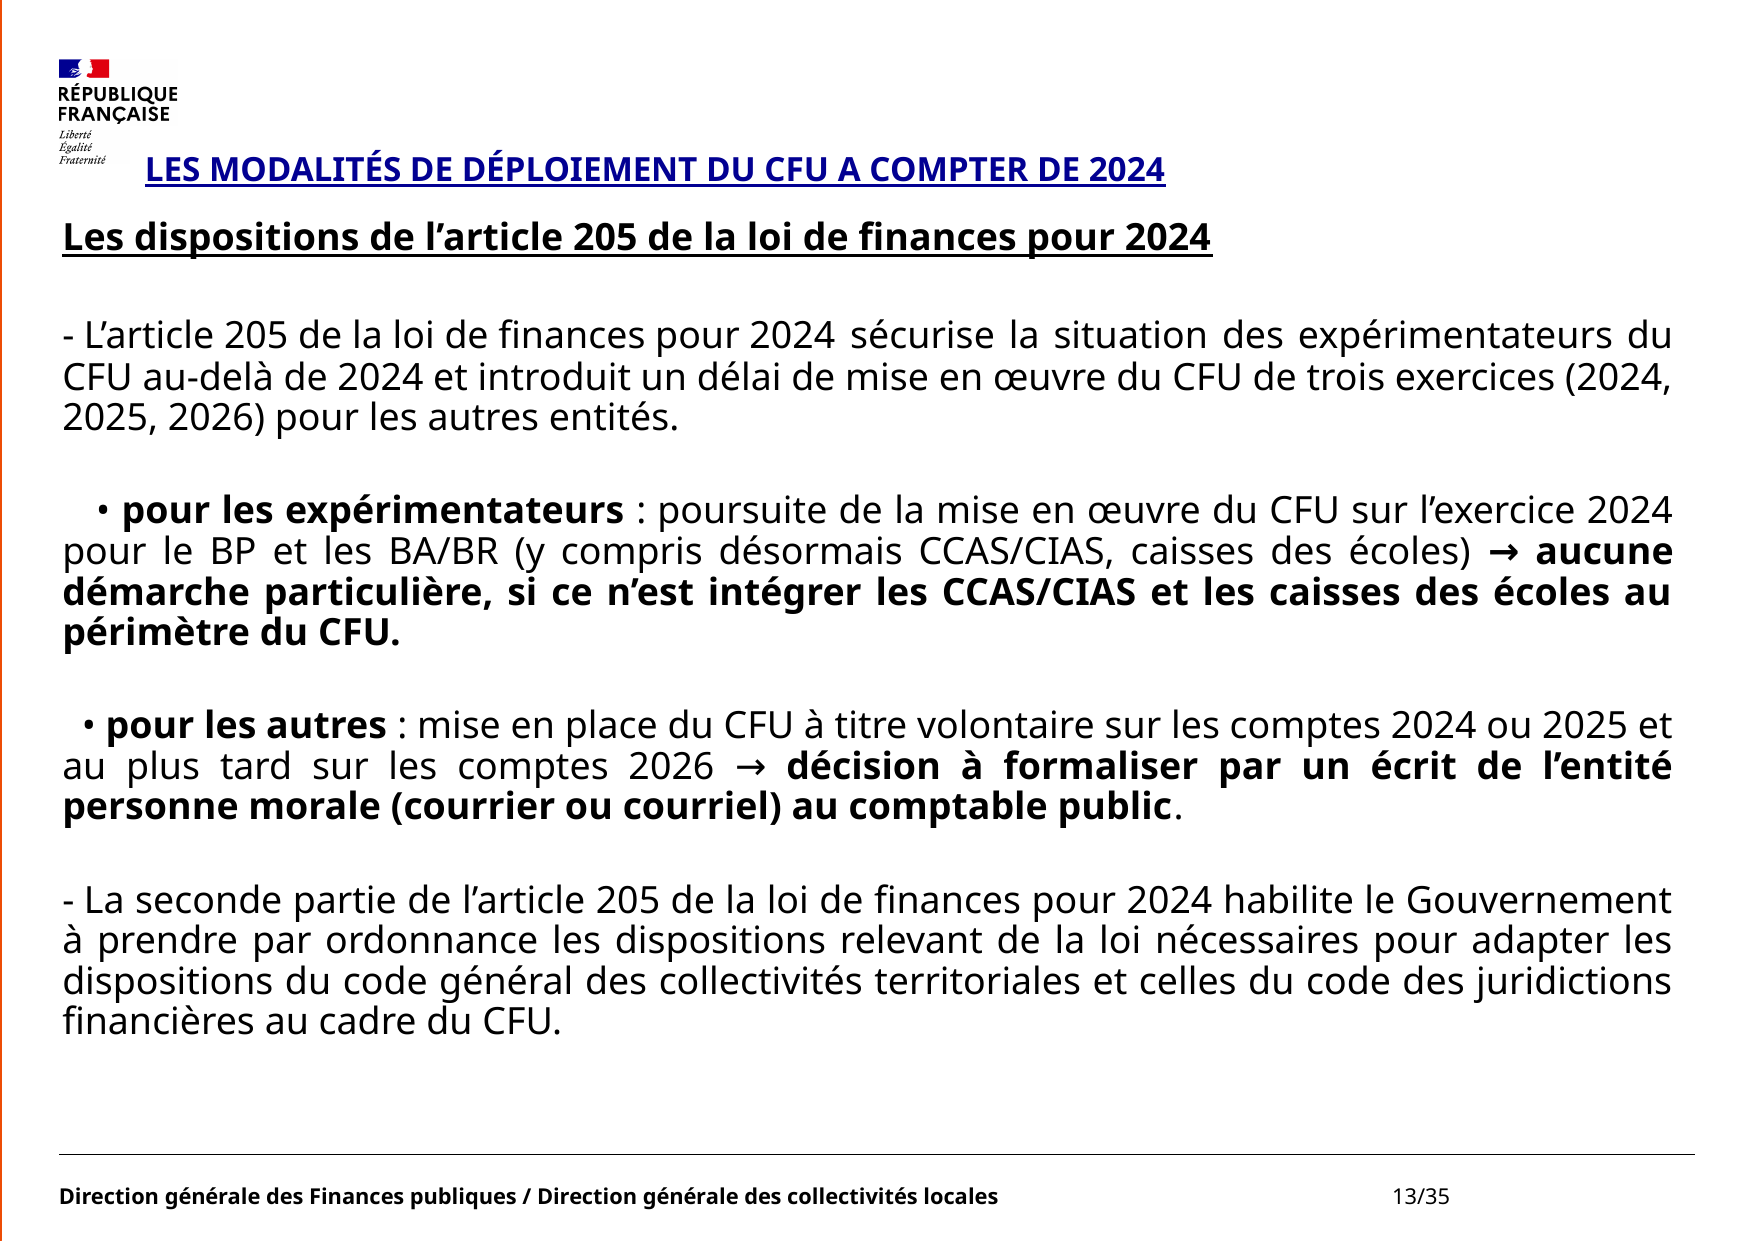

LES MODALITÉS DE DÉPLOIEMENT DU CFU A COMPTER DE 2024
Les dispositions de l’article 205 de la loi de finances pour 2024
- L’article 205 de la loi de finances pour 2024 sécurise la situation des expérimentateurs du CFU au-delà de 2024 et introduit un délai de mise en œuvre du CFU de trois exercices (2024, 2025, 2026) pour les autres entités.
 • pour les expérimentateurs : poursuite de la mise en œuvre du CFU sur l’exercice 2024 pour le BP et les BA/BR (y compris désormais CCAS/CIAS, caisses des écoles) → aucune démarche particulière, si ce n’est intégrer les CCAS/CIAS et les caisses des écoles au périmètre du CFU.
 • pour les autres : mise en place du CFU à titre volontaire sur les comptes 2024 ou 2025 et au plus tard sur les comptes 2026 → décision à formaliser par un écrit de l’entité personne morale (courrier ou courriel) au comptable public.
- La seconde partie de l’article 205 de la loi de finances pour 2024 habilite le Gouvernement à prendre par ordonnance les dispositions relevant de la loi nécessaires pour adapter les dispositions du code général des collectivités territoriales et celles du code des juridictions financières au cadre du CFU.